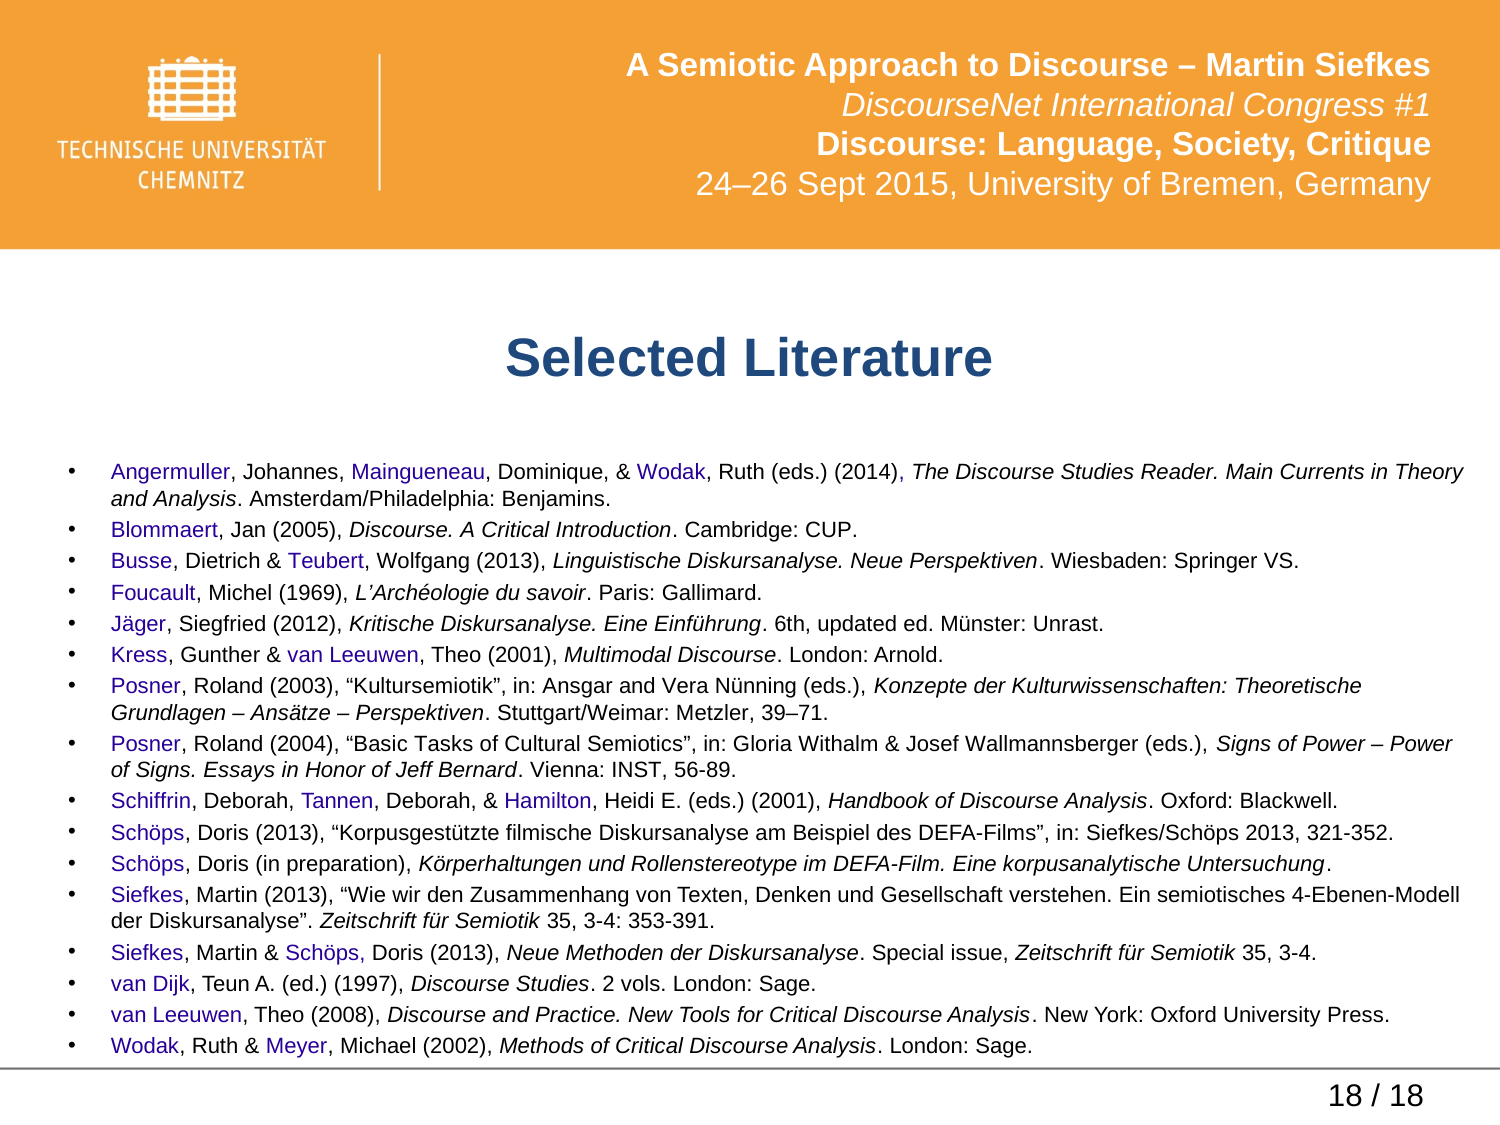

#
Selected Literature
Angermuller, Johannes, Maingueneau, Dominique, & Wodak, Ruth (eds.) (2014), The Discourse Studies Reader. Main Currents in Theory and Analysis. Amsterdam/Philadelphia: Benjamins.
Blommaert, Jan (2005), Discourse. A Critical Introduction. Cambridge: CUP.
Busse, Dietrich & Teubert, Wolfgang (2013), Linguistische Diskursanalyse. Neue Perspektiven. Wiesbaden: Springer VS.
Foucault, Michel (1969), L’Archéologie du savoir. Paris: Gallimard.
Jäger, Siegfried (2012), Kritische Diskursanalyse. Eine Einführung. 6th, updated ed. Münster: Unrast.
Kress, Gunther & van Leeuwen, Theo (2001), Multimodal Discourse. London: Arnold.
Posner, Roland (2003), “Kultursemiotik”, in: Ansgar and Vera Nünning (eds.), Konzepte der Kulturwissenschaften: Theoretische Grundlagen – Ansätze – Perspektiven. Stuttgart/Weimar: Metzler, 39–71.
Posner, Roland (2004), “Basic Tasks of Cultural Semiotics”, in: Gloria Withalm & Josef Wallmannsberger (eds.), Signs of Power – Power of Signs. Essays in Honor of Jeff Bernard. Vienna: INST, 56-89.
Schiffrin, Deborah, Tannen, Deborah, & Hamilton, Heidi E. (eds.) (2001), Handbook of Discourse Analysis. Oxford: Blackwell.
Schöps, Doris (2013), “Korpusgestützte filmische Diskursanalyse am Beispiel des DEFA-Films”, in: Siefkes/Schöps 2013, 321-352.
Schöps, Doris (in preparation), Körperhaltungen und Rollenstereotype im DEFA-Film. Eine korpusanalytische Untersuchung.
Siefkes, Martin (2013), “Wie wir den Zusammenhang von Texten, Denken und Gesellschaft verstehen. Ein semiotisches 4-Ebenen-Modell der Diskursanalyse”. Zeitschrift für Semiotik 35, 3-4: 353-391.
Siefkes, Martin & Schöps, Doris (2013), Neue Methoden der Diskursanalyse. Special issue, Zeitschrift für Semiotik 35, 3-4.
van Dijk, Teun A. (ed.) (1997), Discourse Studies. 2 vols. London: Sage.
van Leeuwen, Theo (2008), Discourse and Practice. New Tools for Critical Discourse Analysis. New York: Oxford University Press.
Wodak, Ruth & Meyer, Michael (2002), Methods of Critical Discourse Analysis. London: Sage.